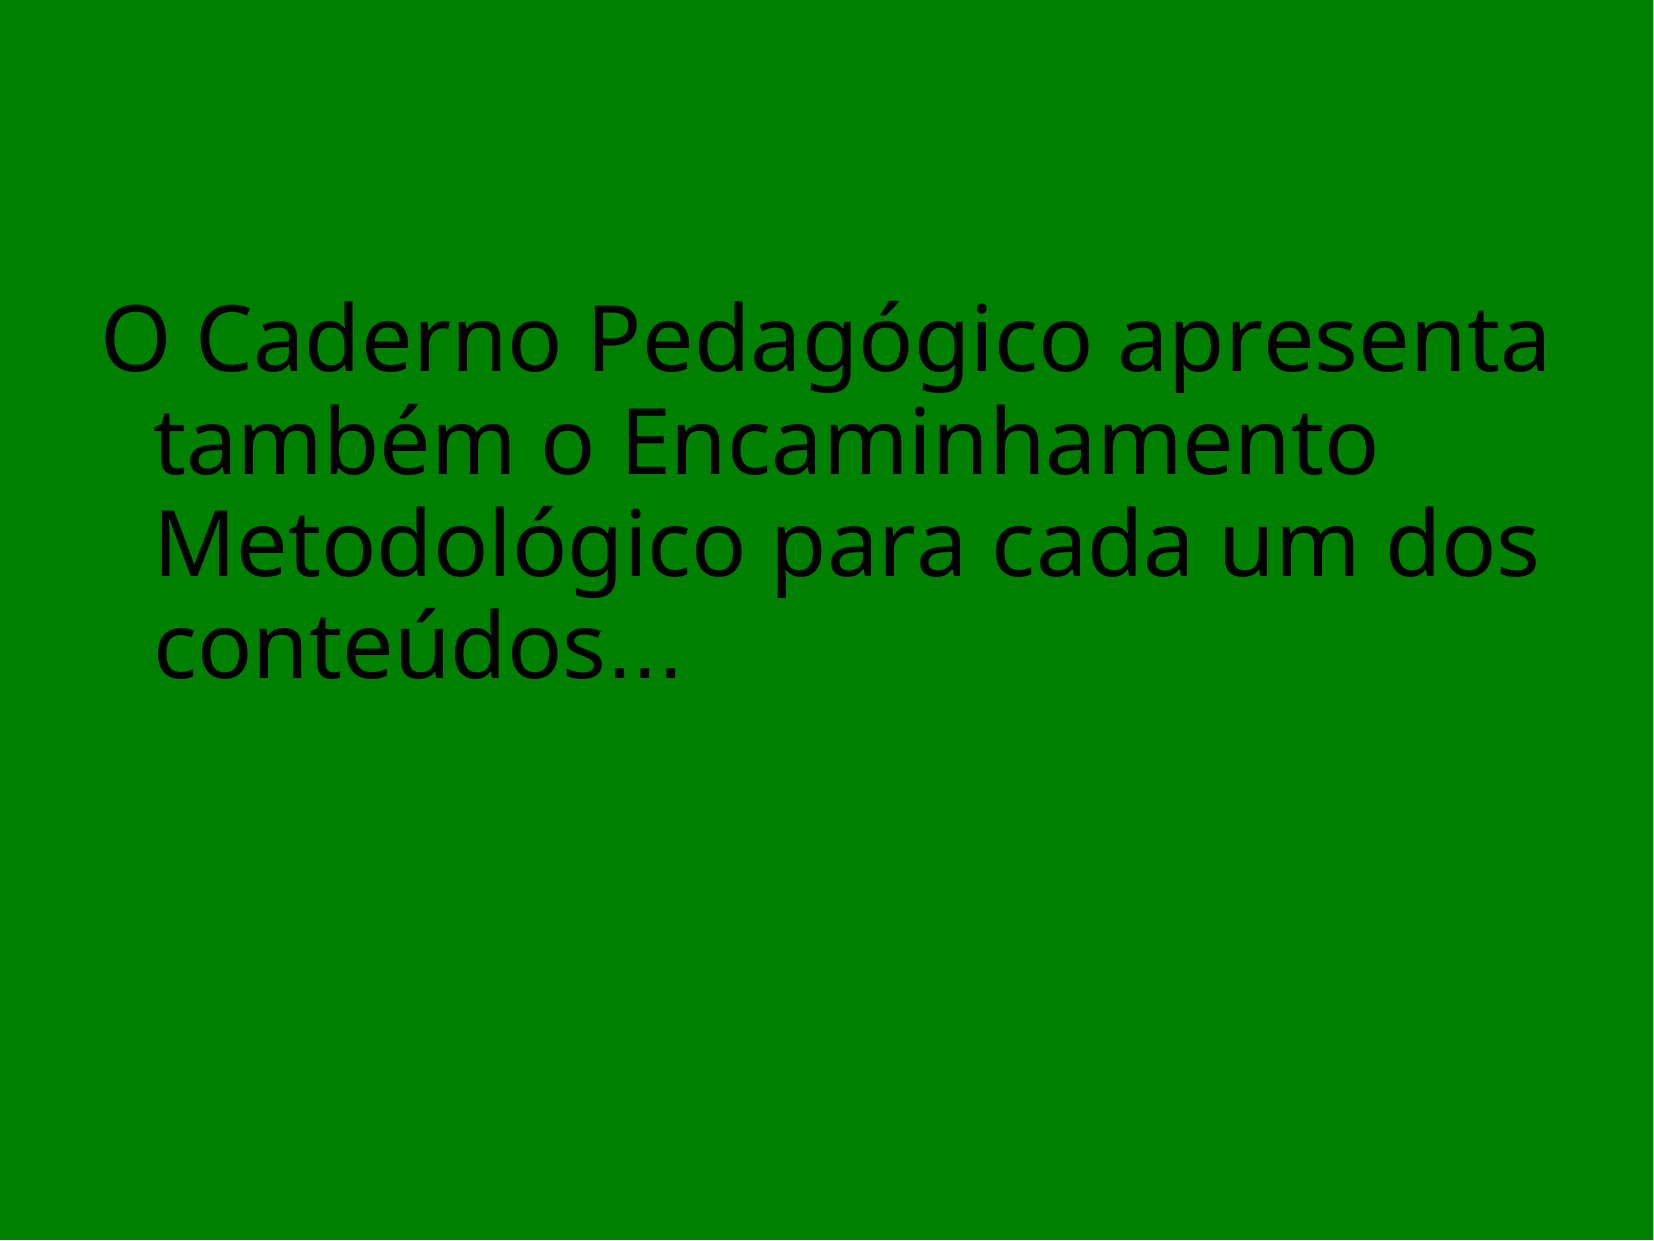

# O Caderno Pedagógico apresenta também o Encaminhamento Metodológico para cada um dos conteúdos...